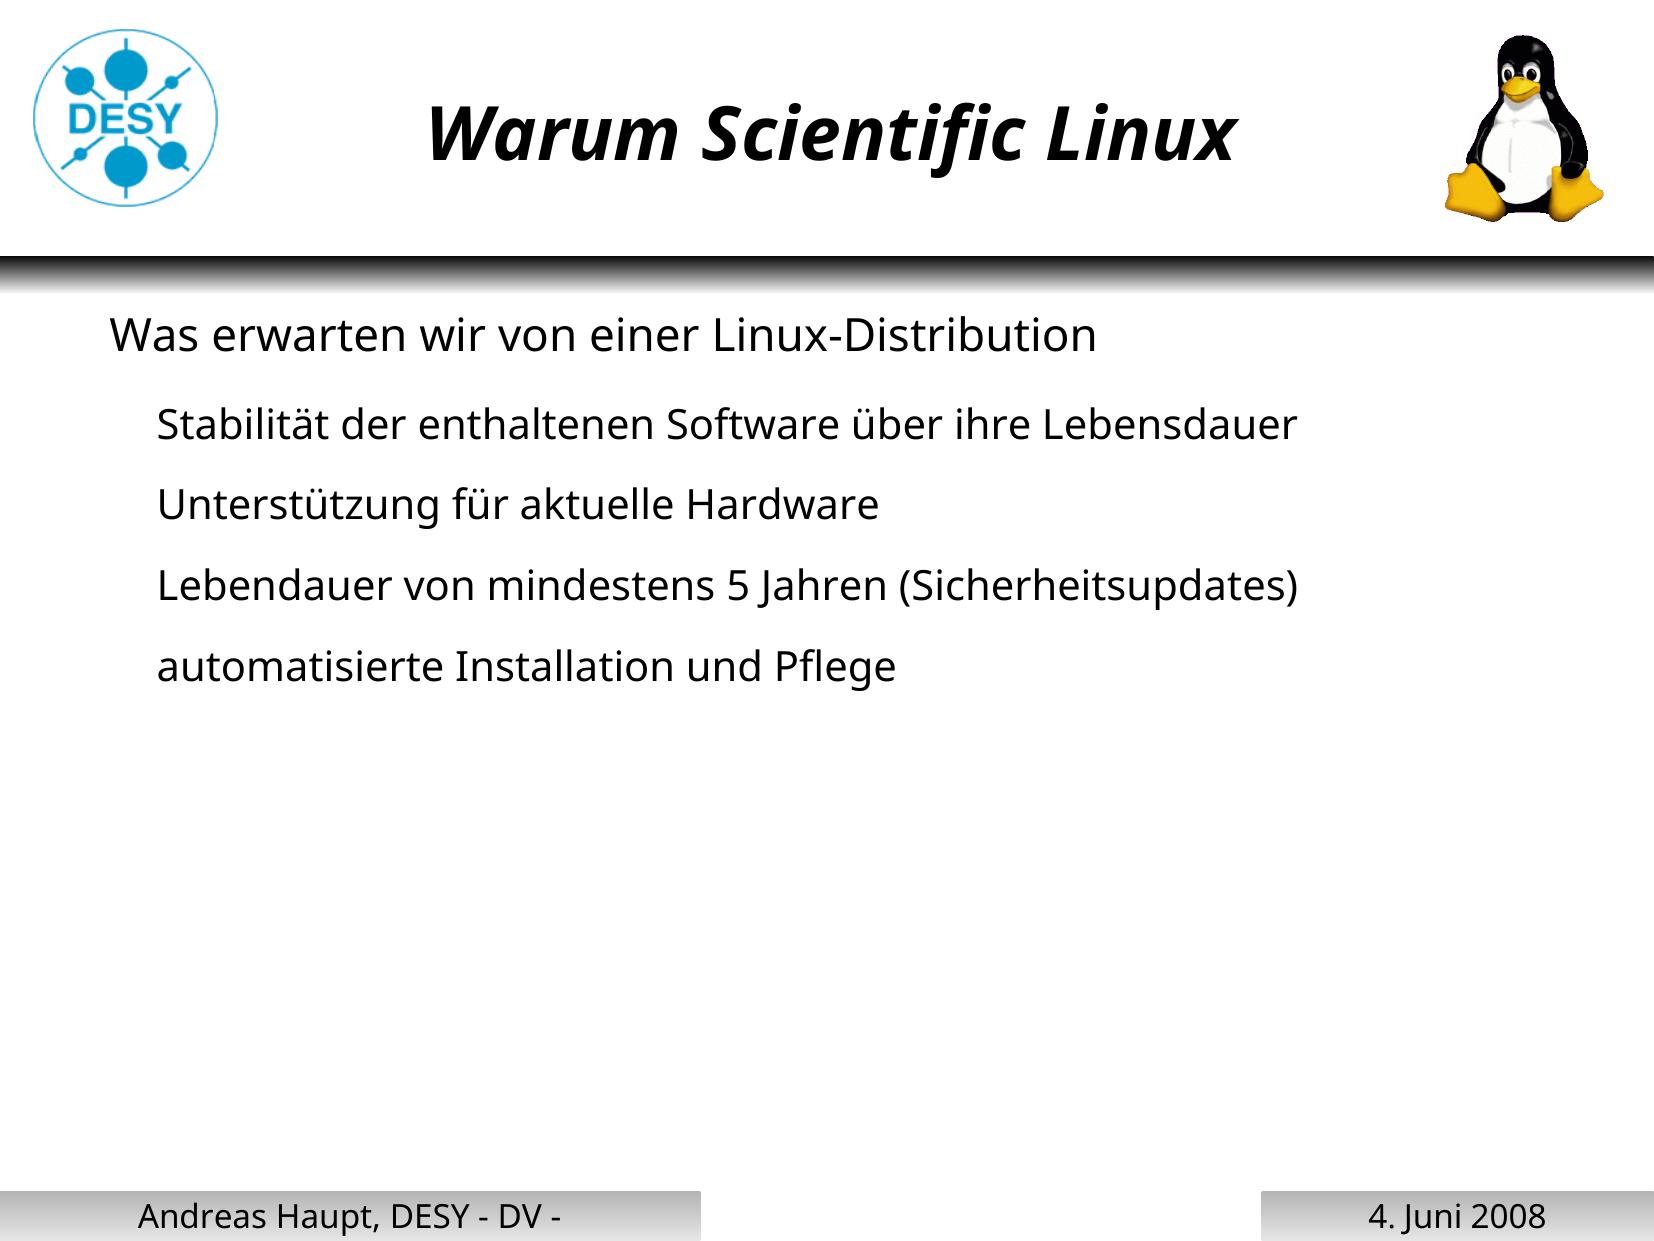

# Warum Scientific Linux
Was erwarten wir von einer Linux-Distribution
Stabilität der enthaltenen Software über ihre Lebensdauer
Unterstützung für aktuelle Hardware
Lebendauer von mindestens 5 Jahren (Sicherheitsupdates)
automatisierte Installation und Pflege